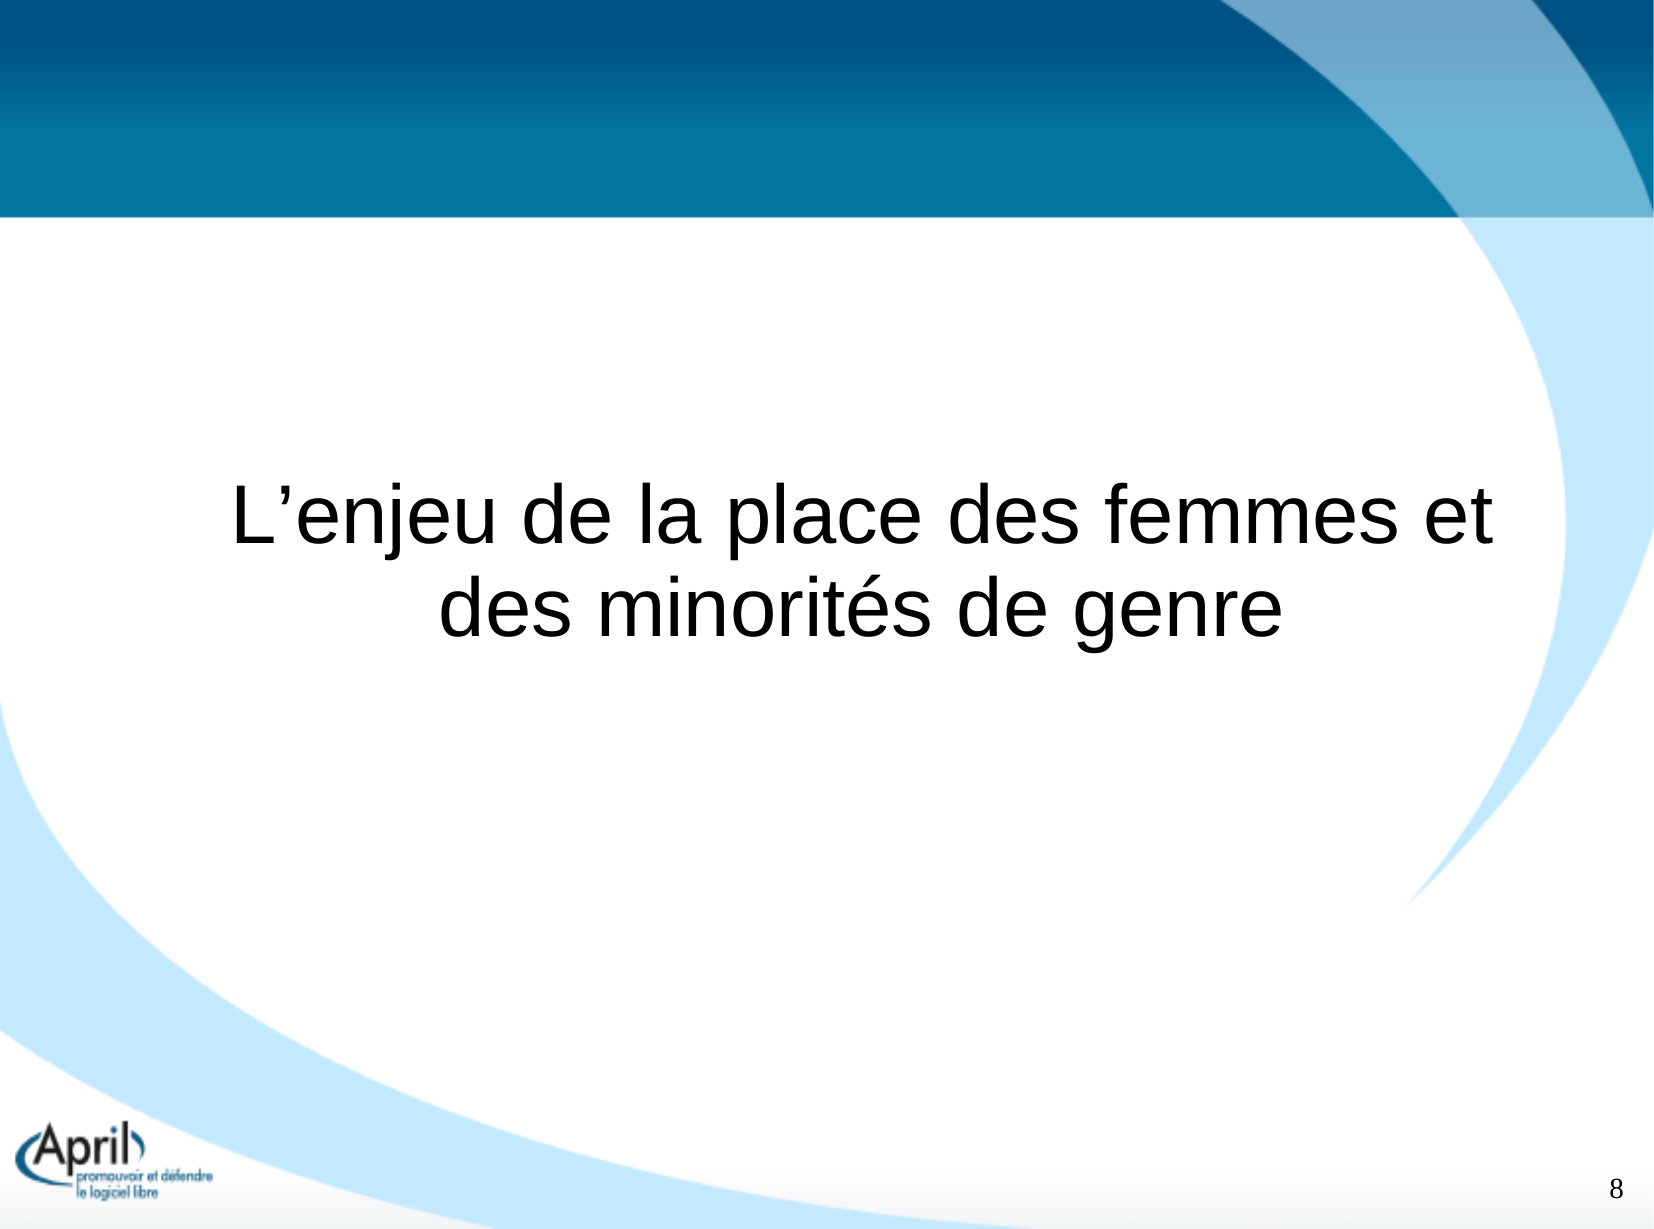

#
L’enjeu de la place des femmes et des minorités de genre
8